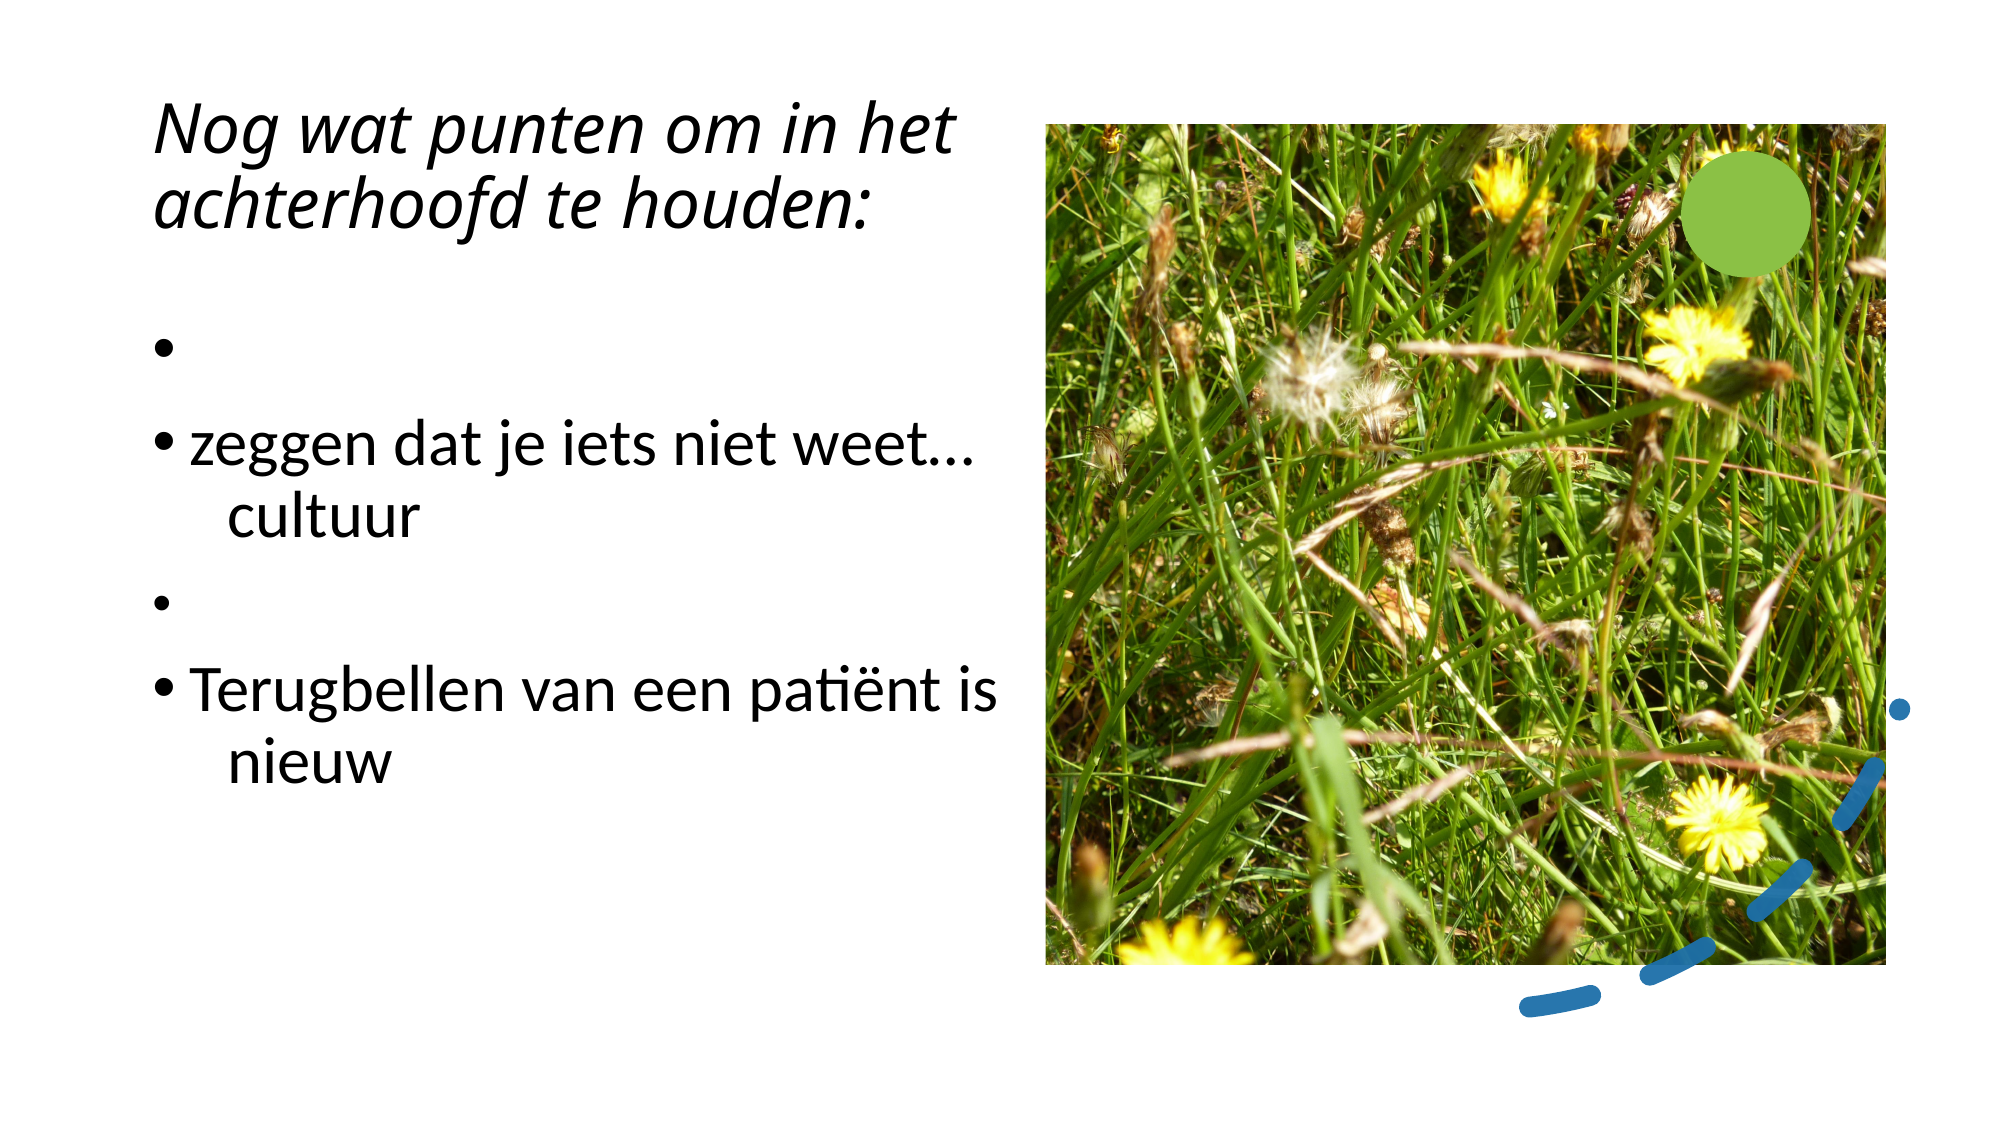

# Nog wat punten om in het achterhoofd te houden:
zeggen dat je iets niet weet… cultuur
Terugbellen van een patiënt is nieuw